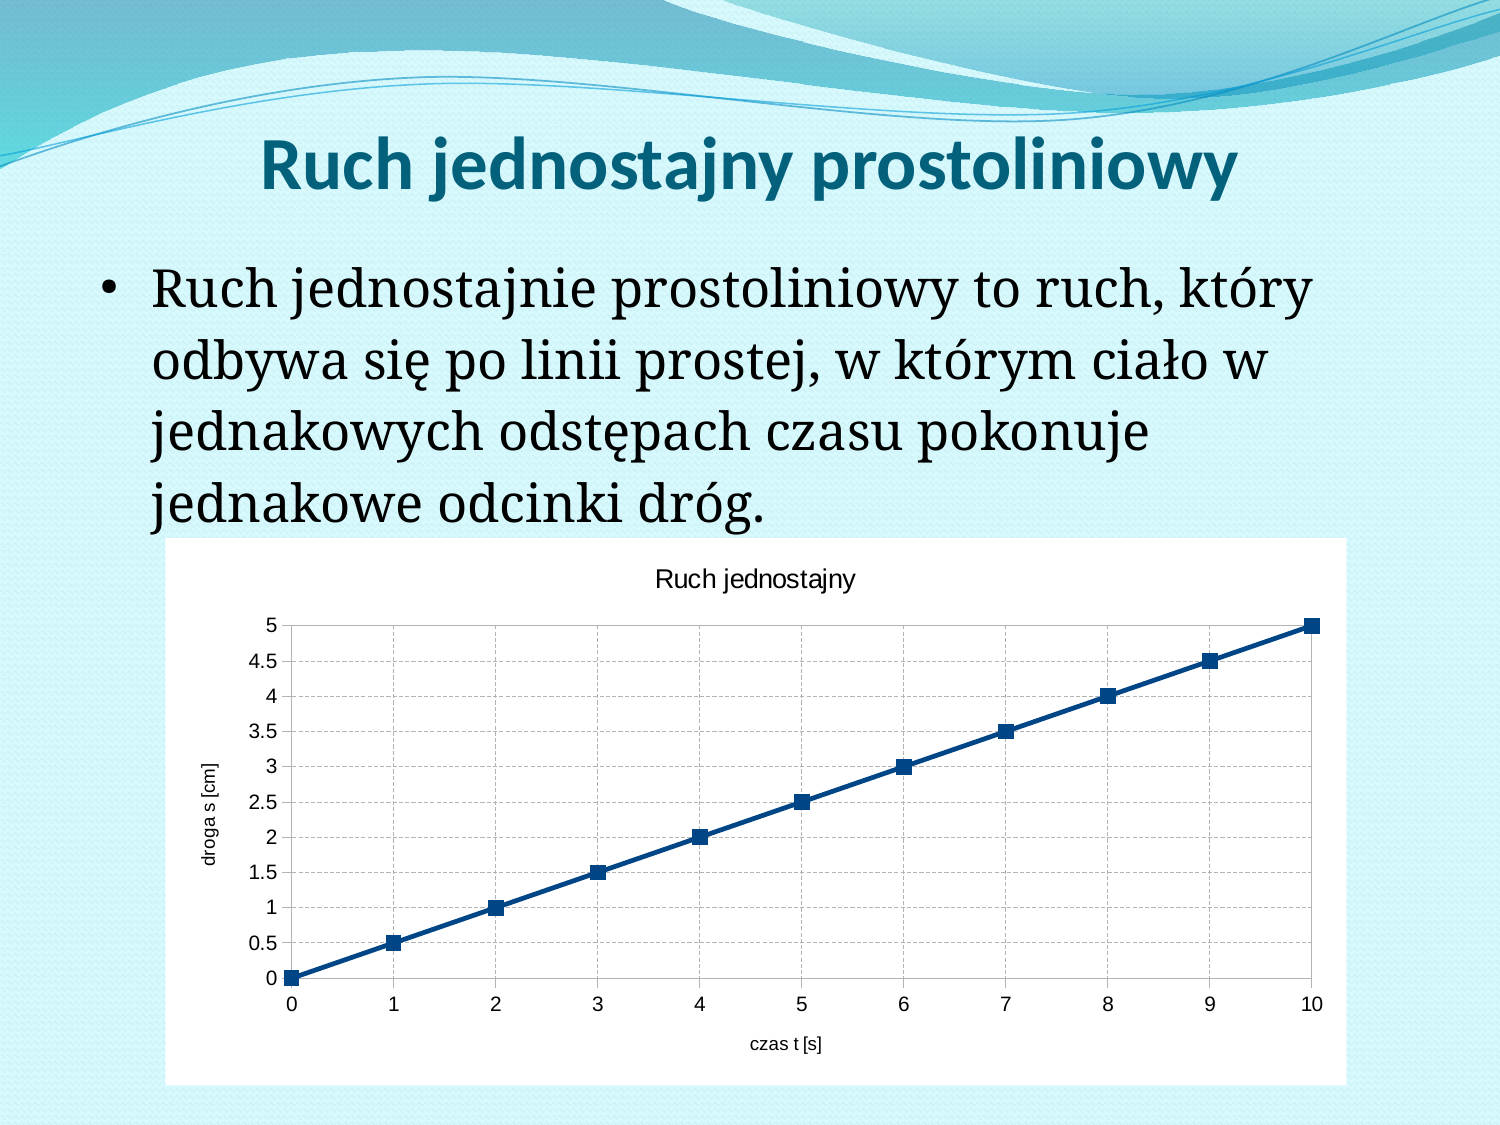

# Ruch jednostajny prostoliniowy
Ruch jednostajnie prostoliniowy to ruch, który odbywa się po linii prostej, w którym ciało w jednakowych odstępach czasu pokonuje jednakowe odcinki dróg.
### Chart: Ruch jednostajny
| Category | |
|---|---|